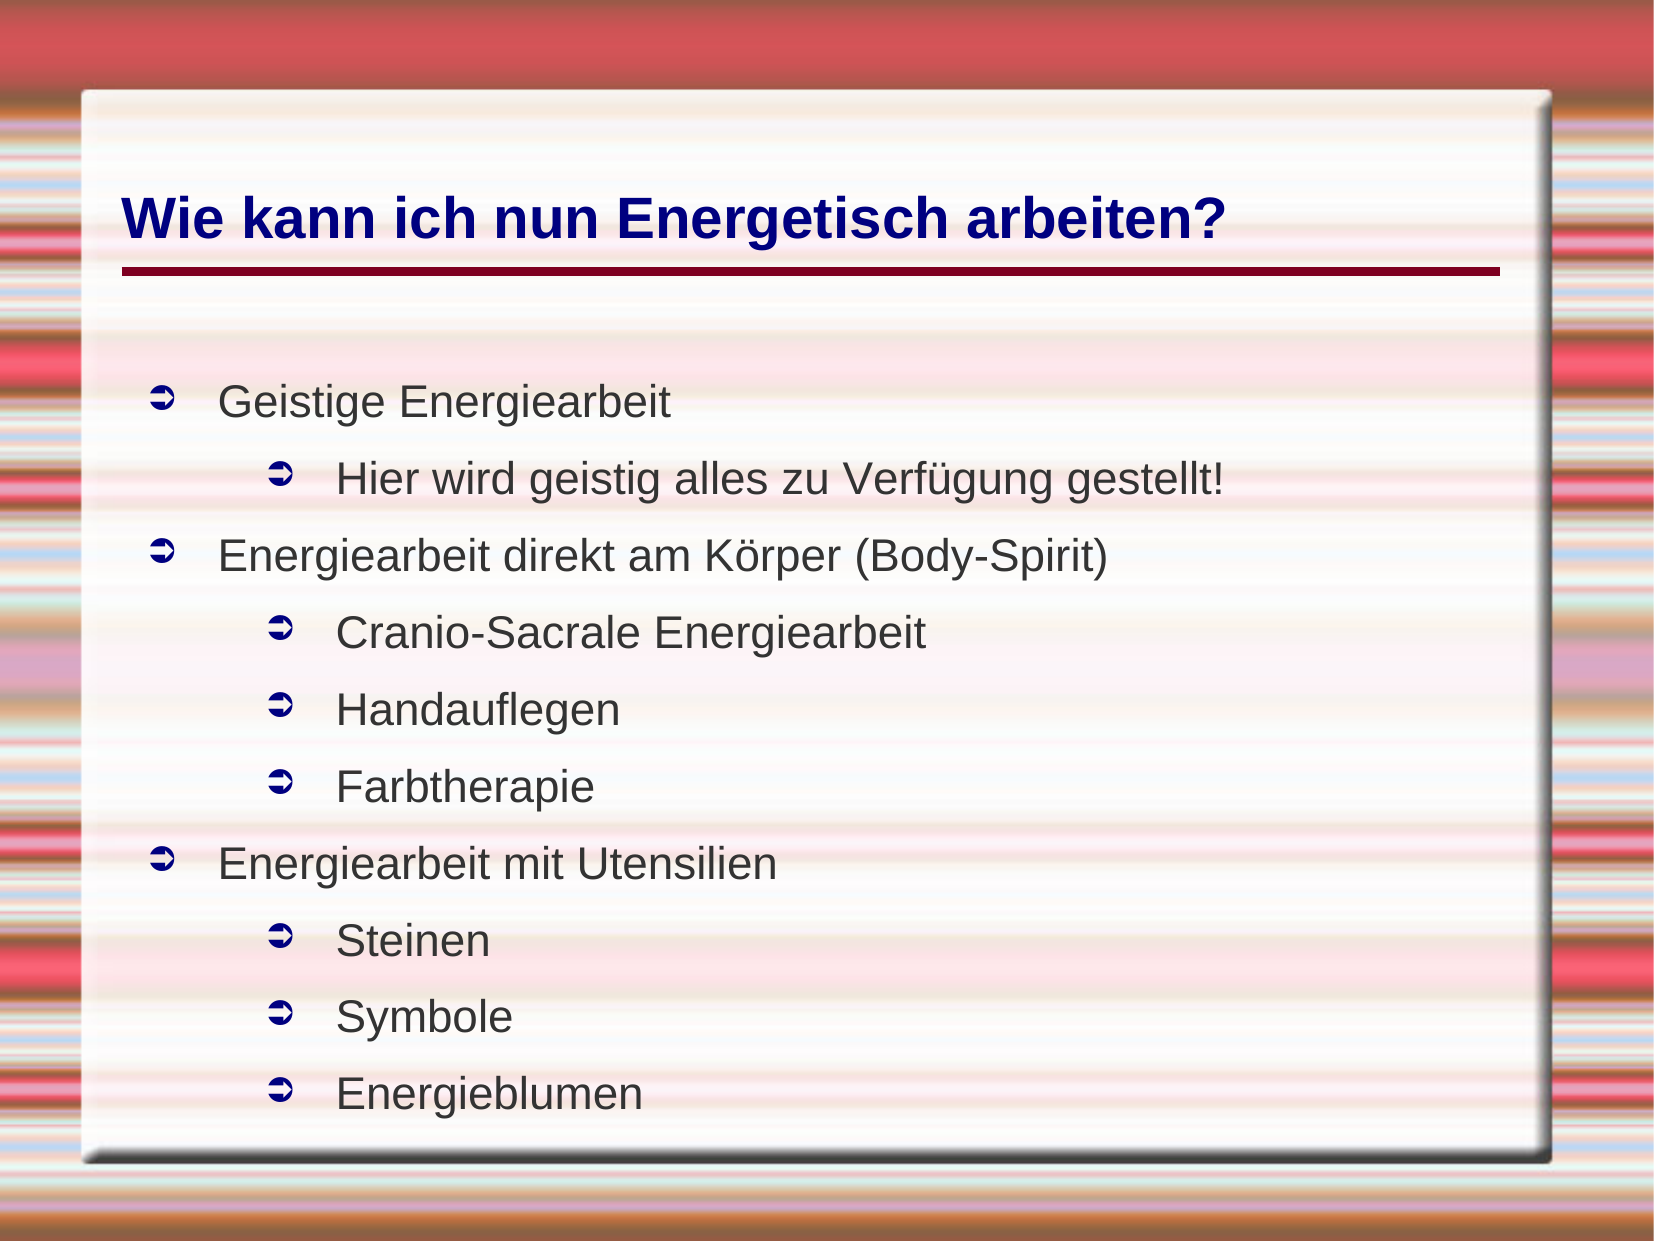

# Wie kann ich nun Energetisch arbeiten?
Geistige Energiearbeit
Hier wird geistig alles zu Verfügung gestellt!
Energiearbeit direkt am Körper (Body-Spirit)
Cranio-Sacrale Energiearbeit
Handauflegen
Farbtherapie
Energiearbeit mit Utensilien
Steinen
Symbole
Energieblumen